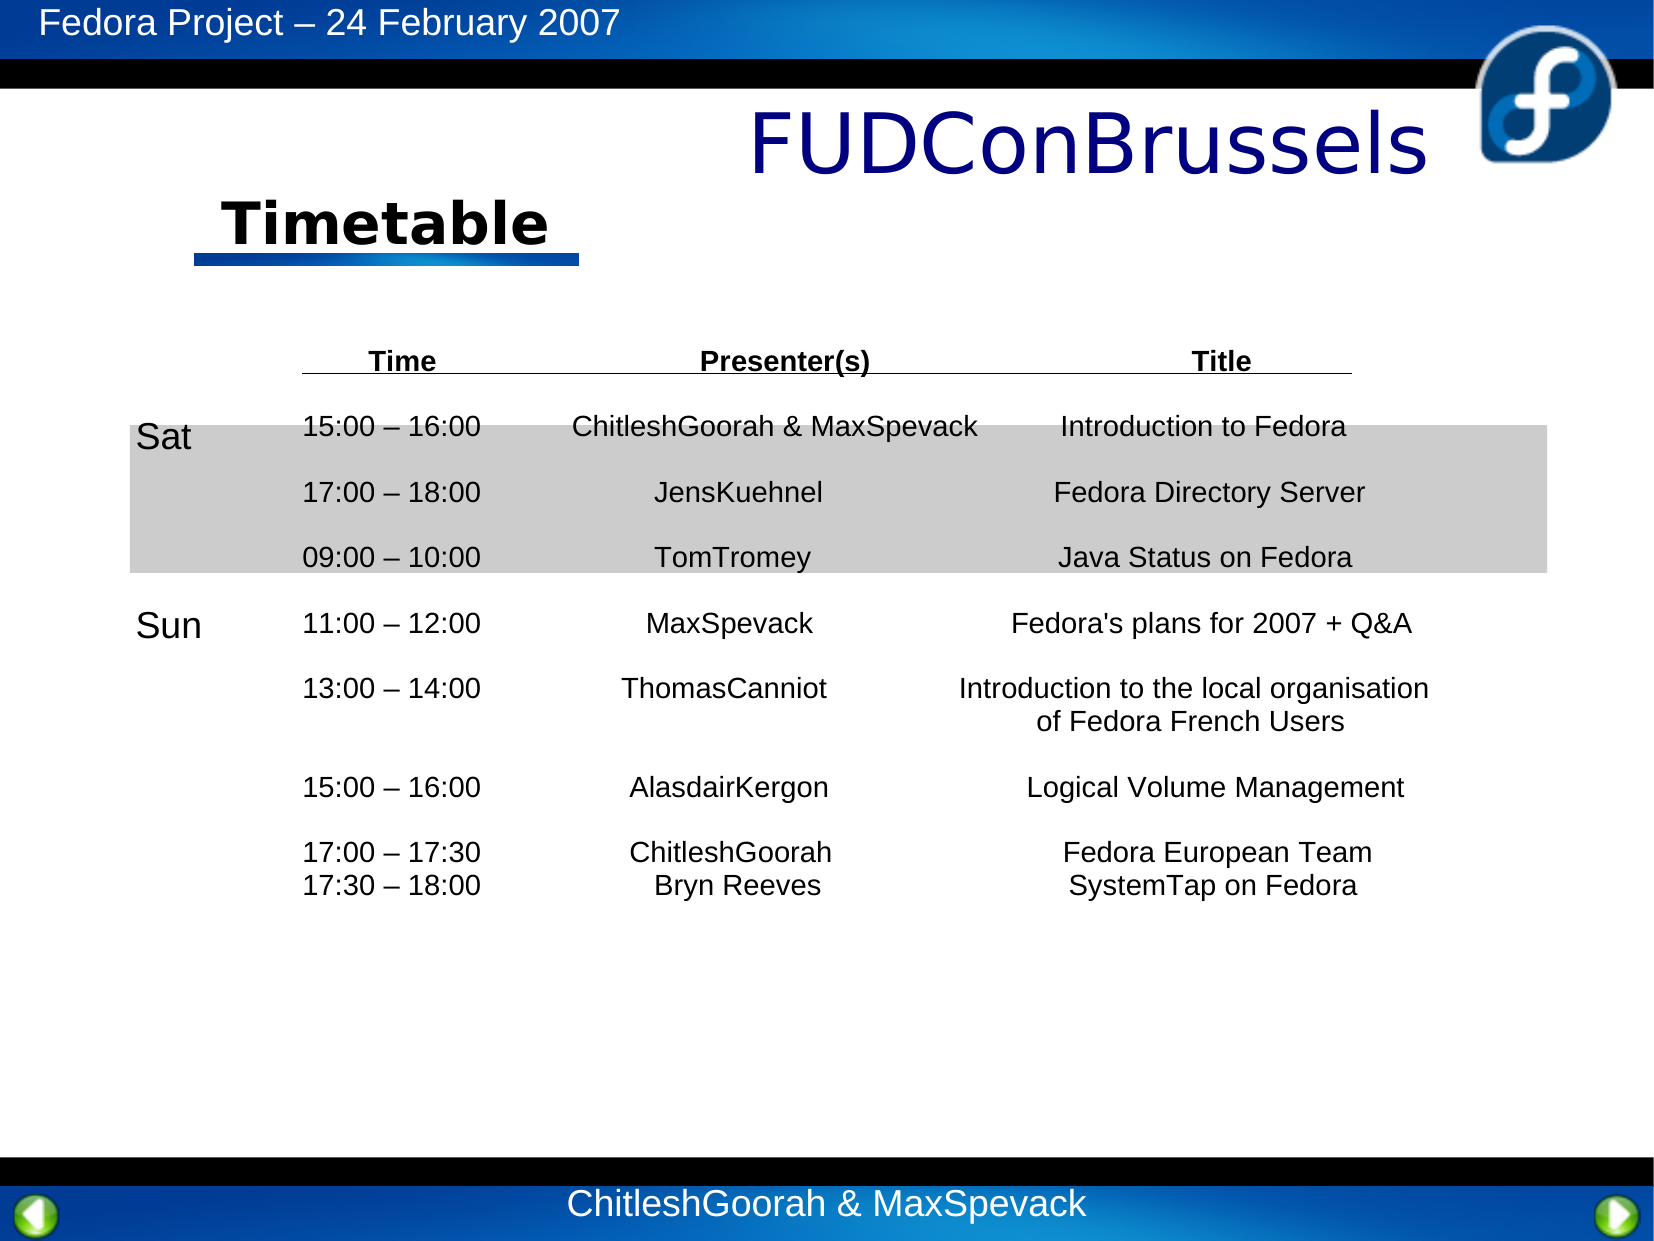

Timetable
 Time Presenter(s) Title
15:00 – 16:00 ChitleshGoorah & MaxSpevack Introduction to Fedora
17:00 – 18:00 JensKuehnel Fedora Directory Server
09:00 – 10:00 TomTromey Java Status on Fedora
11:00 – 12:00 MaxSpevack Fedora's plans for 2007 + Q&A
13:00 – 14:00 ThomasCanniot Introduction to the local organisation
 of Fedora French Users
15:00 – 16:00 AlasdairKergon Logical Volume Management
17:00 – 17:30 ChitleshGoorah Fedora European Team
17:30 – 18:00 Bryn Reeves SystemTap on Fedora
Sat
Sun